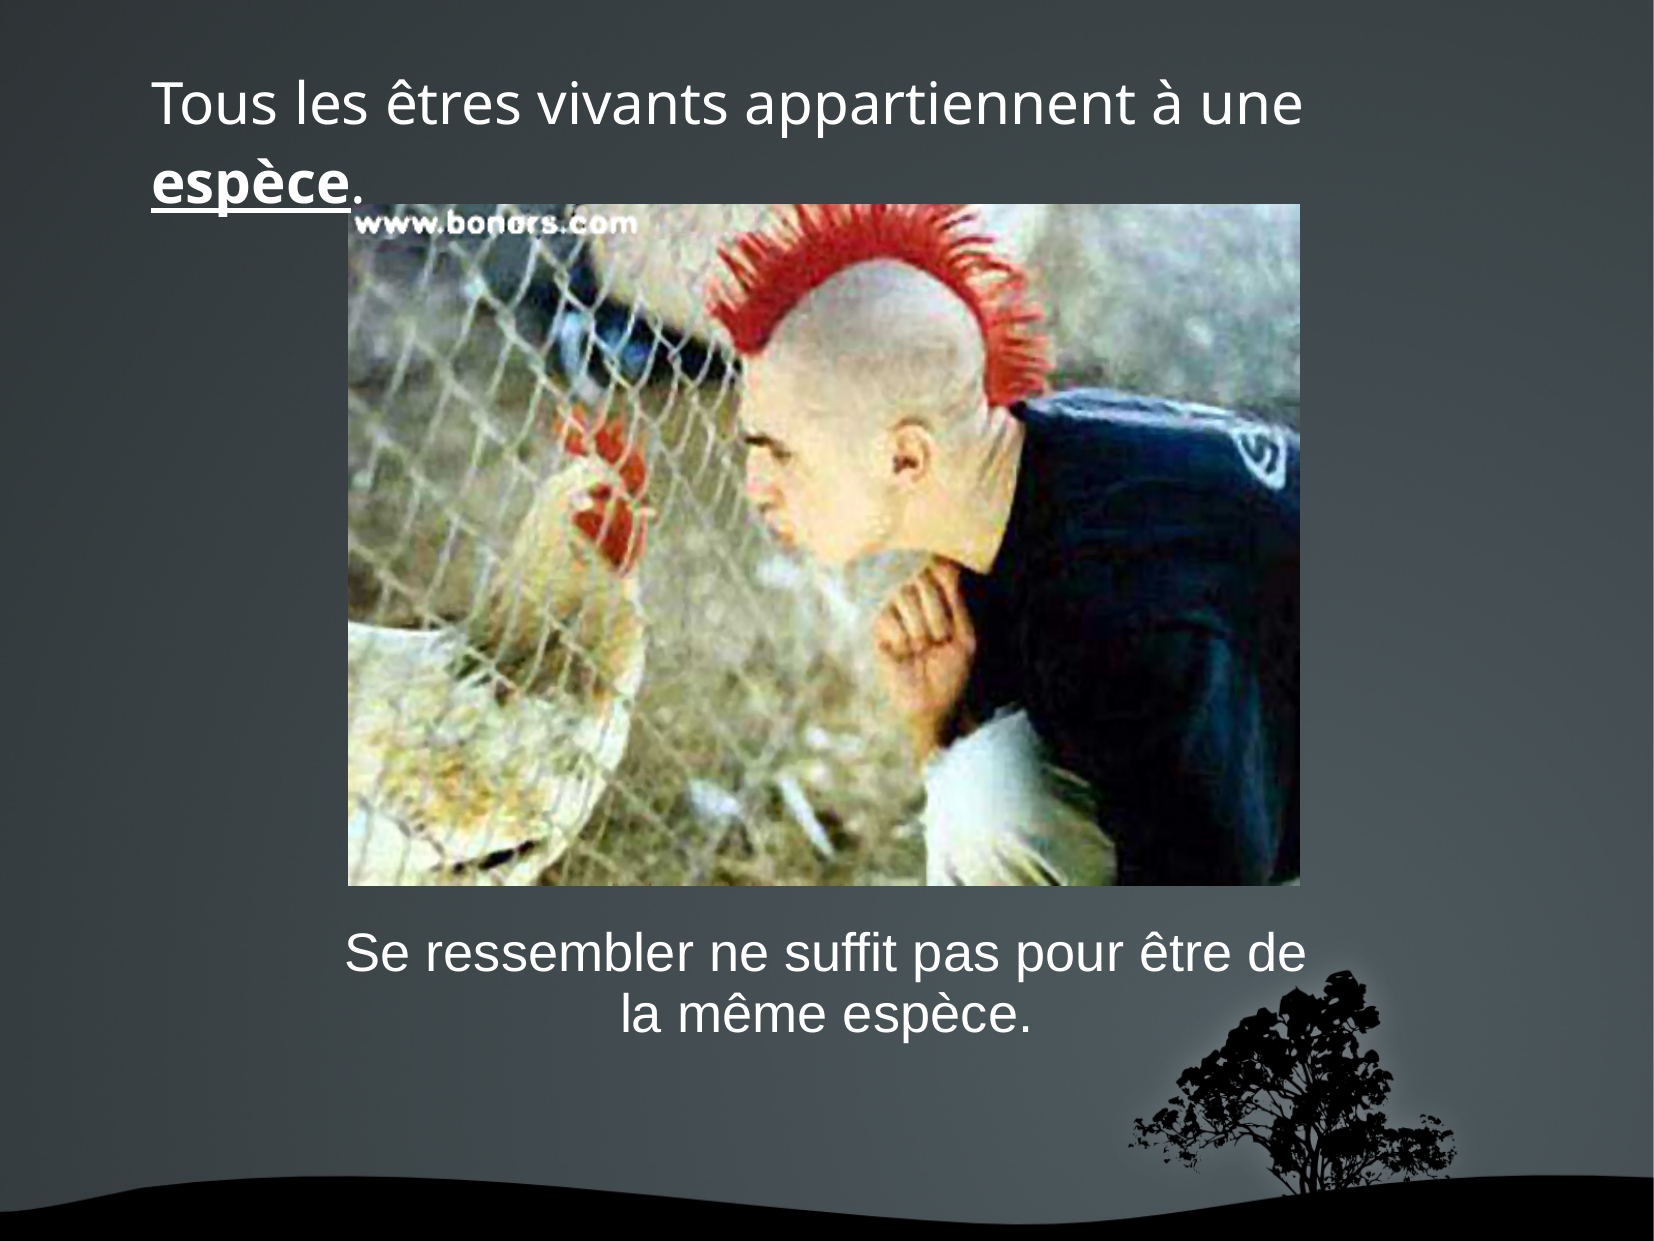

Tous les êtres vivants appartiennent à une espèce.
Se ressembler ne suffit pas pour être de la même espèce.